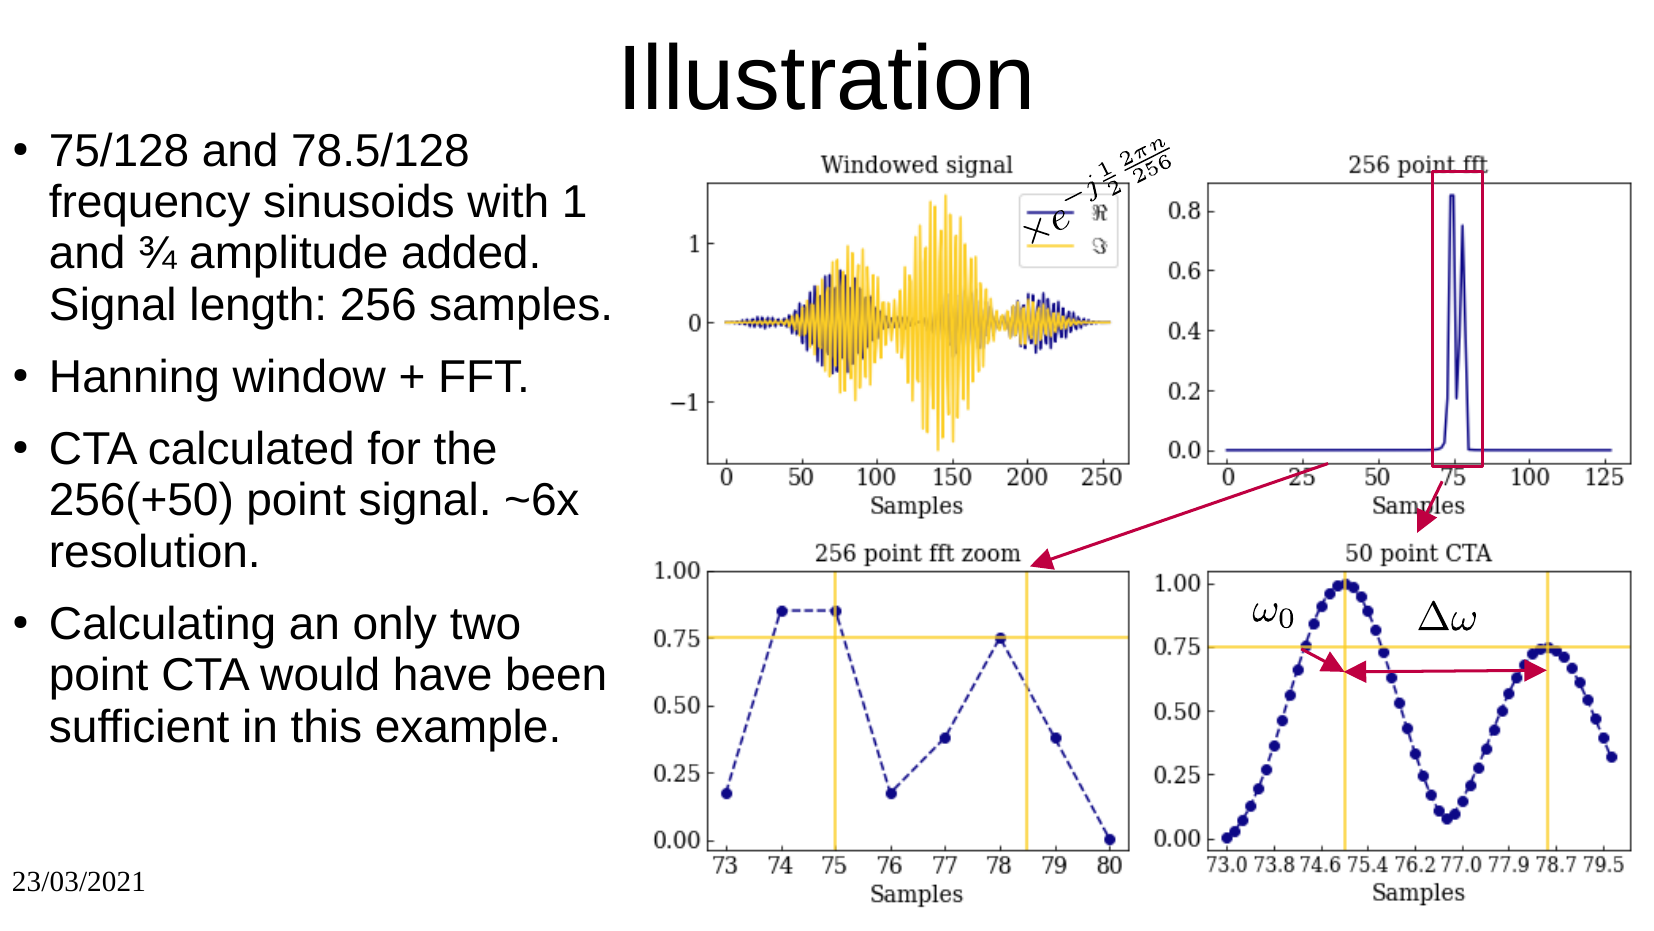

# Illustration
75/128 and 78.5/128 frequency sinusoids with 1 and ¾ amplitude added. Signal length: 256 samples.
Hanning window + FFT.
CTA calculated for the 256(+50) point signal. ~6x resolution.
Calculating an only two point CTA would have been sufficient in this example.
23/03/2021
CTA, CZT
3